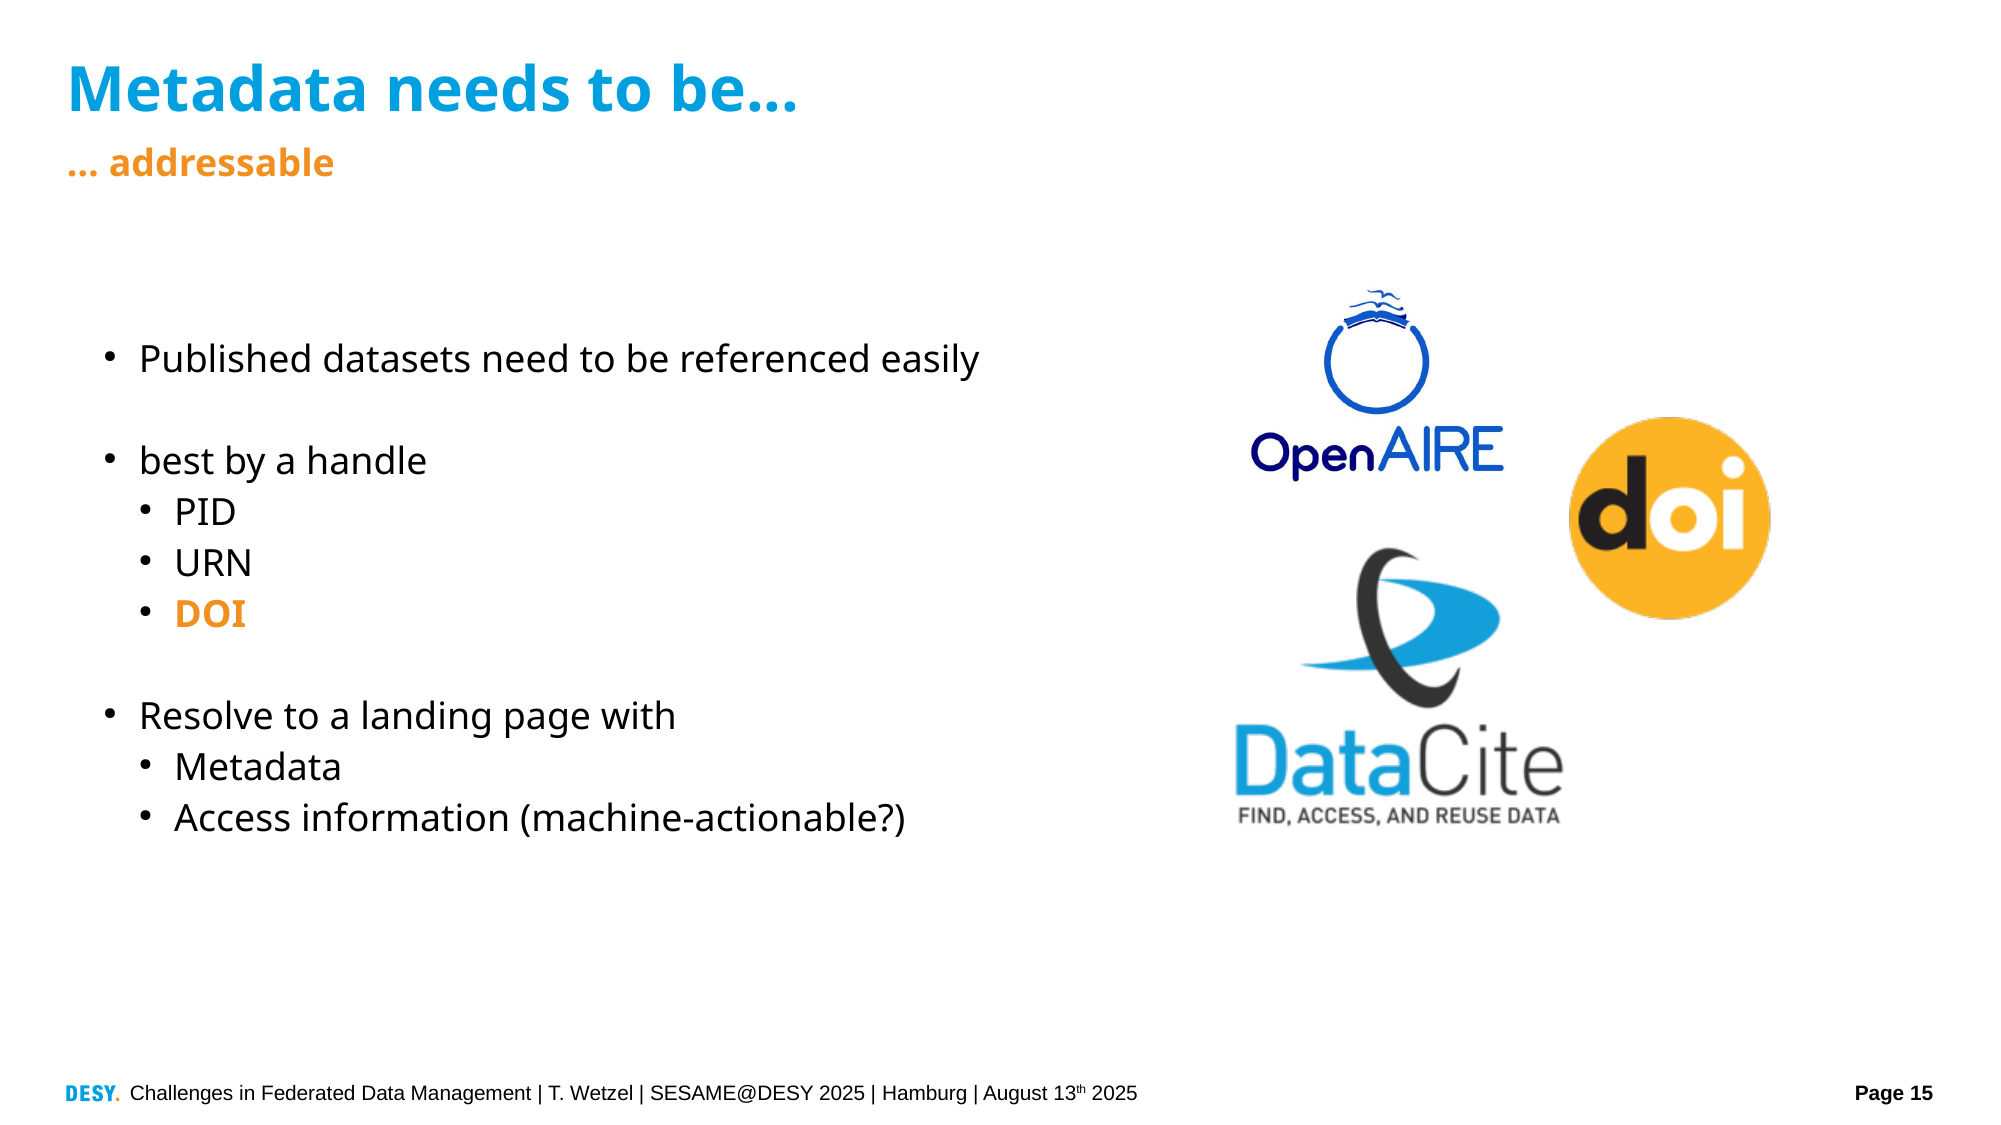

# Metadata needs to be...
… addressable
Published datasets need to be referenced easily
best by a handle
PID
URN
DOI
Resolve to a landing page with
Metadata
Access information (machine-actionable?)